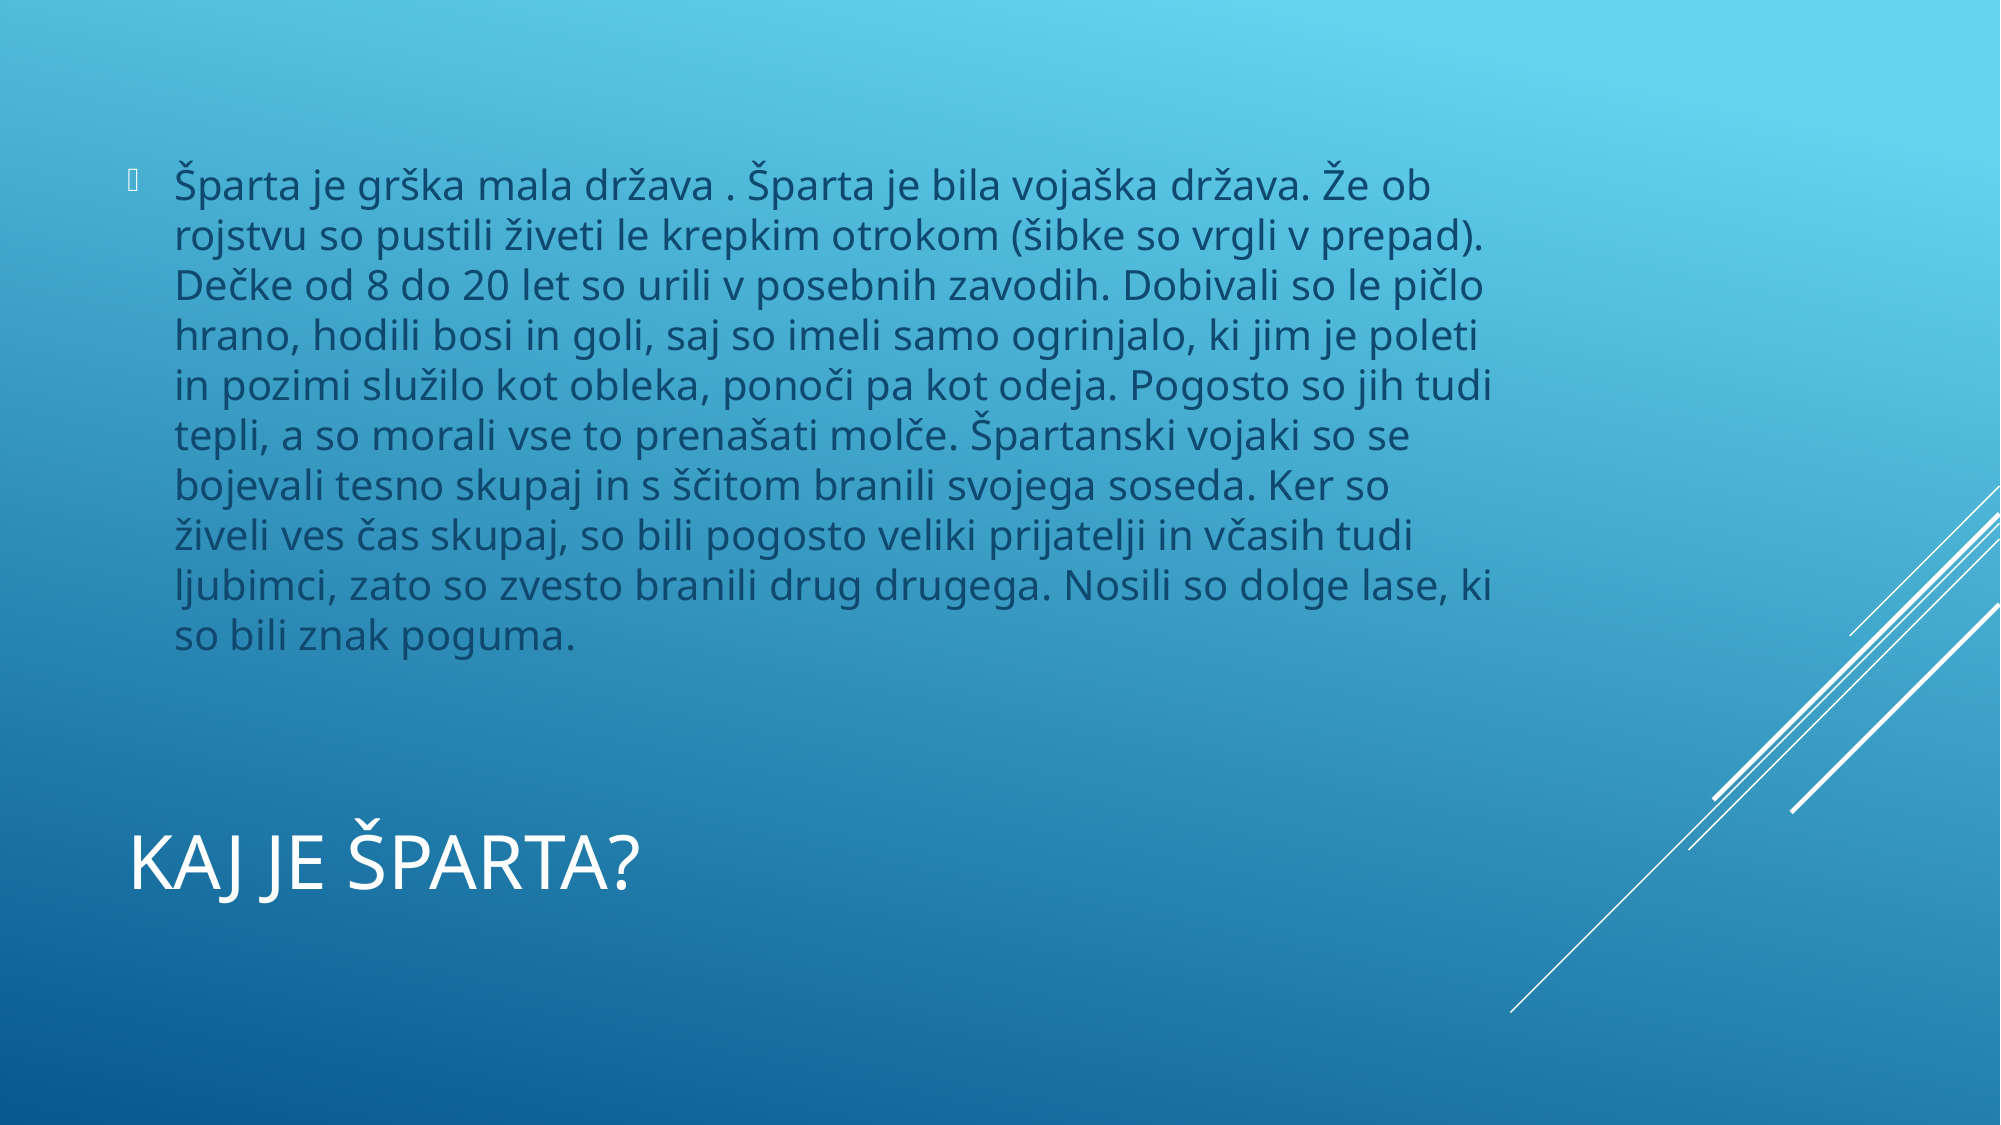

Šparta je grška mala država . Šparta je bila vojaška država. Že ob rojstvu so pustili živeti le krepkim otrokom (šibke so vrgli v prepad). Dečke od 8 do 20 let so urili v posebnih zavodih. Dobivali so le pičlo hrano, hodili bosi in goli, saj so imeli samo ogrinjalo, ki jim je poleti in pozimi služilo kot obleka, ponoči pa kot odeja. Pogosto so jih tudi tepli, a so morali vse to prenašati molče. Špartanski vojaki so se bojevali tesno skupaj in s ščitom branili svojega soseda. Ker so živeli ves čas skupaj, so bili pogosto veliki prijatelji in včasih tudi ljubimci, zato so zvesto branili drug drugega. Nosili so dolge lase, ki so bili znak poguma.
# Kaj je šparta?